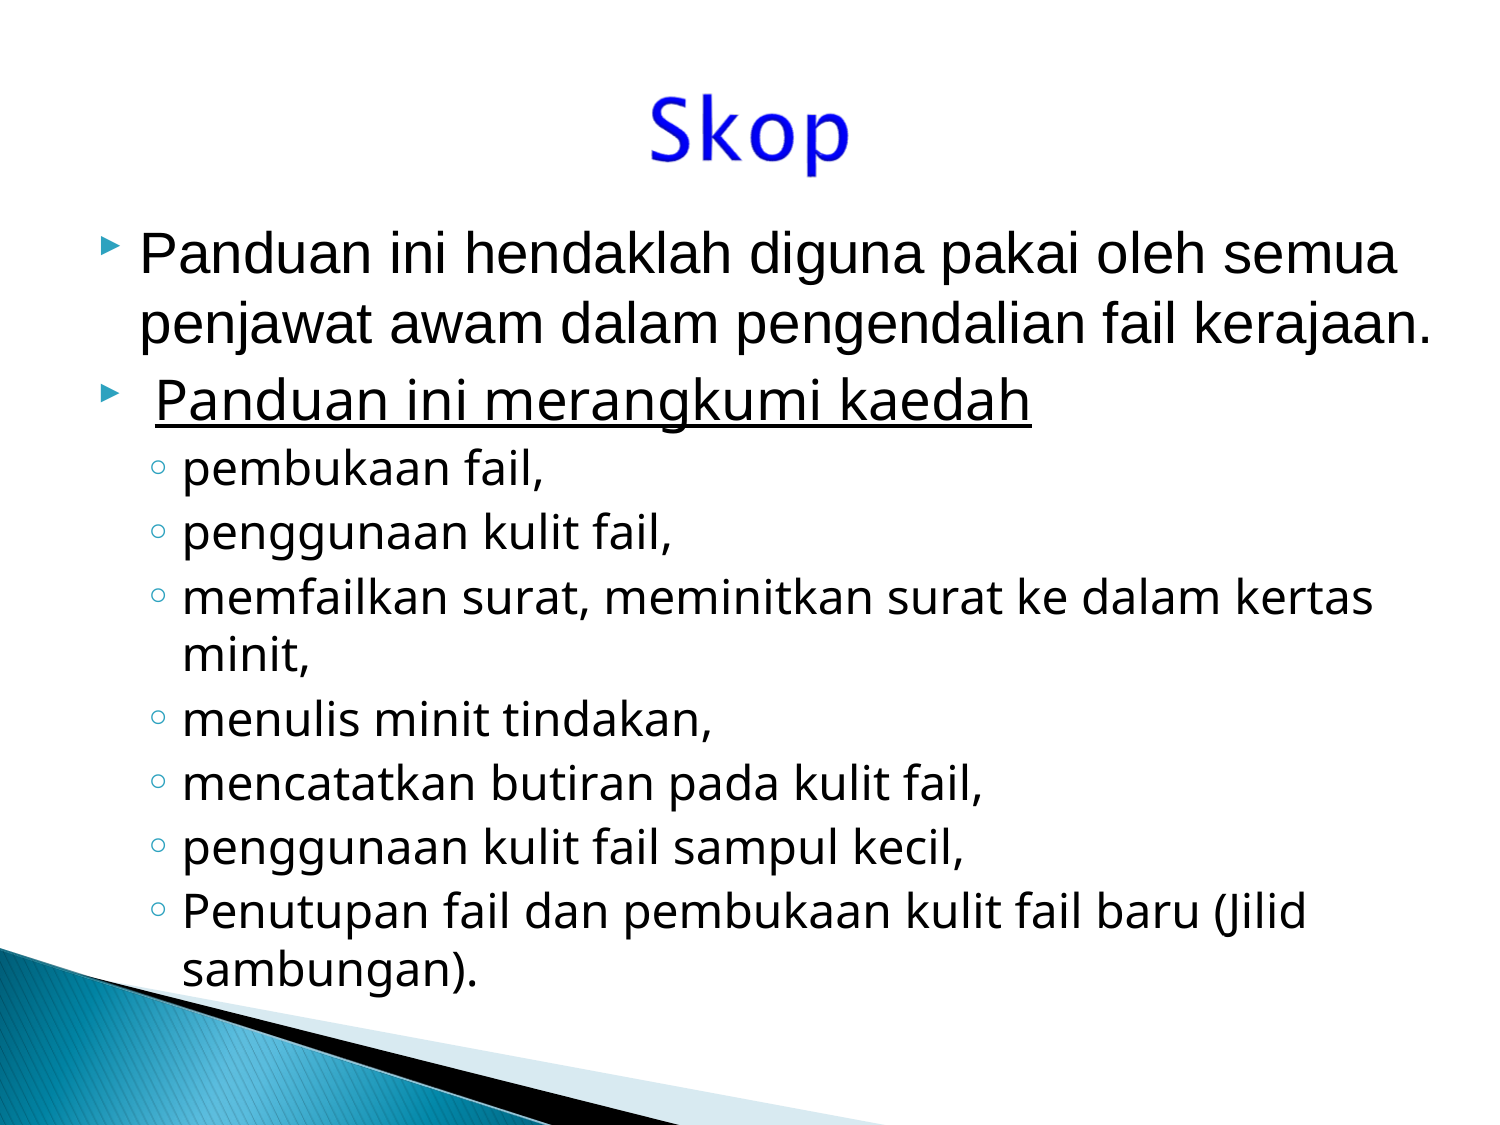

# Panduan ini hendaklah diguna pakai oleh semua penjawat awam dalam pengendalian fail kerajaan.
 Panduan ini merangkumi kaedah
pembukaan fail,
penggunaan kulit fail,
memfailkan surat, meminitkan surat ke dalam kertas minit,
menulis minit tindakan,
mencatatkan butiran pada kulit fail,
penggunaan kulit fail sampul kecil,
Penutupan fail dan pembukaan kulit fail baru (Jilid sambungan).